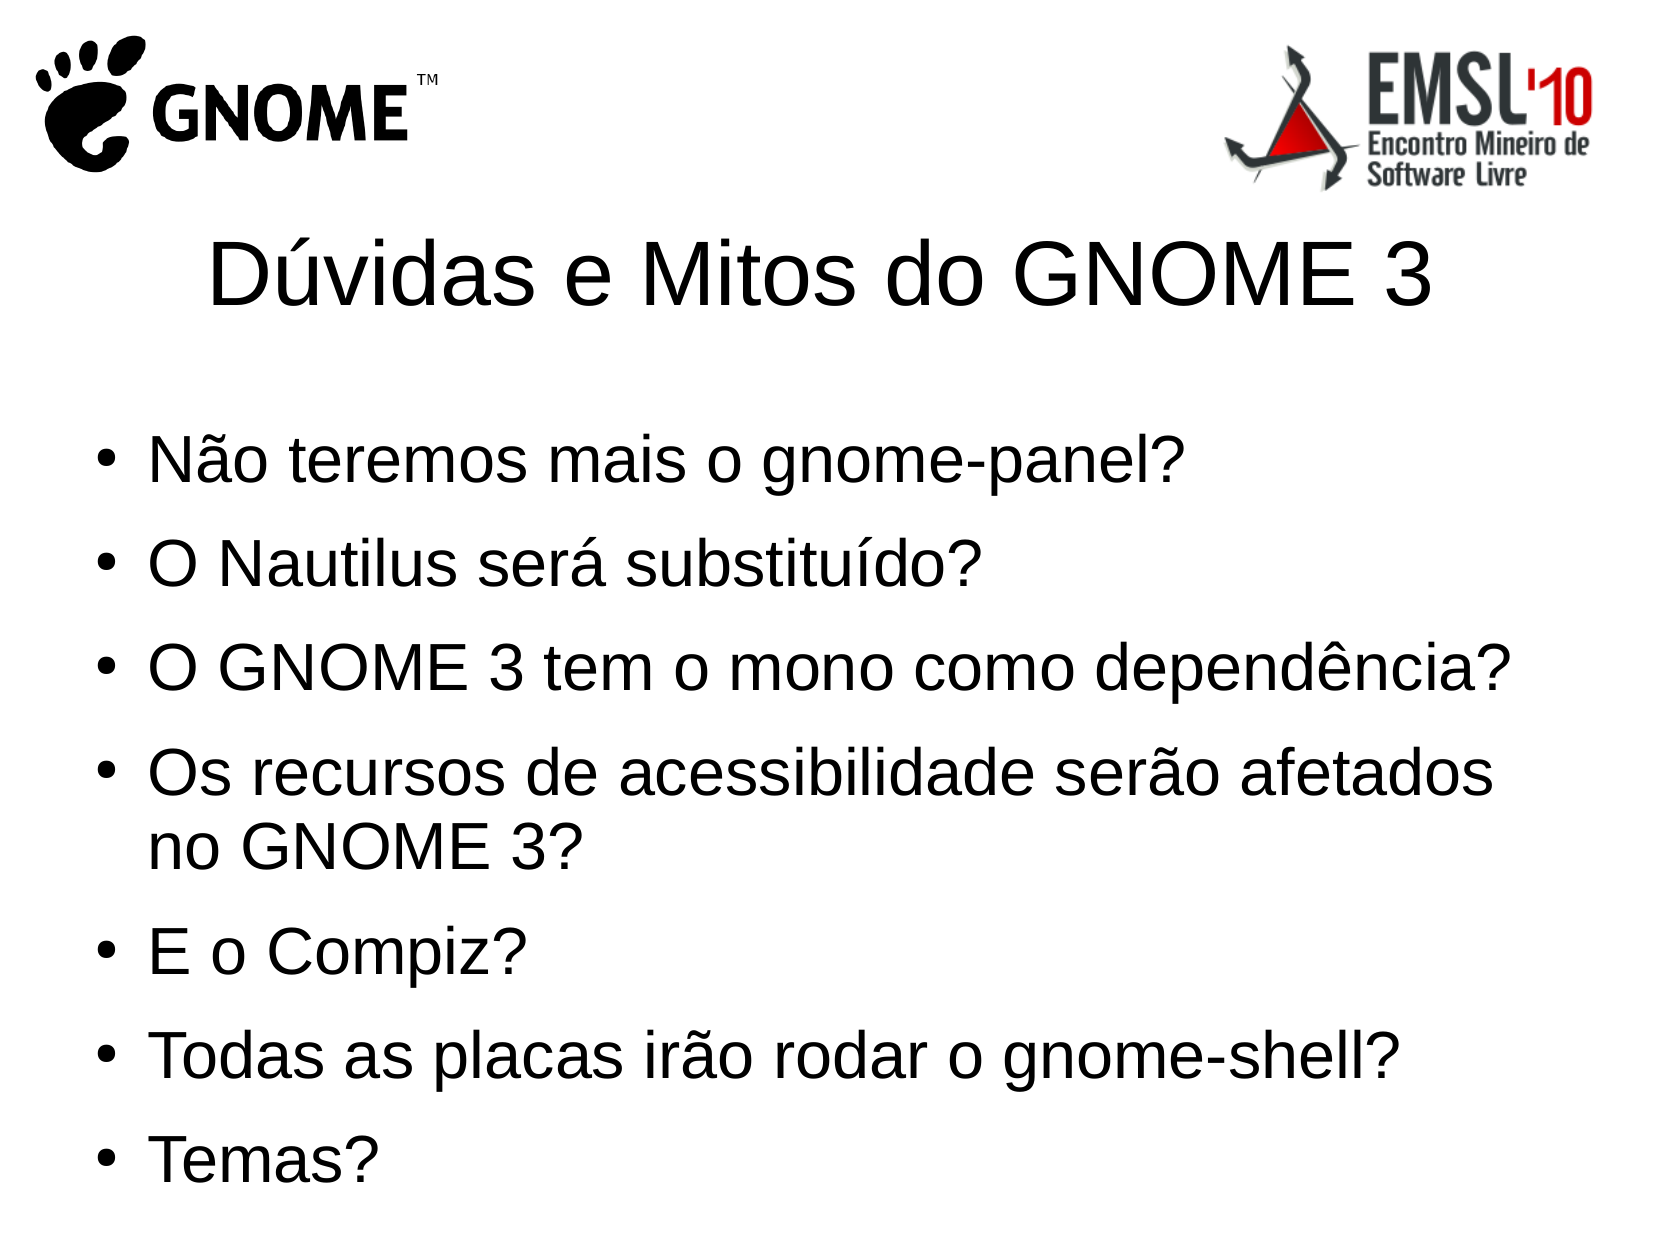

# Dúvidas e Mitos do GNOME 3
Não teremos mais o gnome-panel?
O Nautilus será substituído?
O GNOME 3 tem o mono como dependência?
Os recursos de acessibilidade serão afetados no GNOME 3?
E o Compiz?
Todas as placas irão rodar o gnome-shell?
Temas?